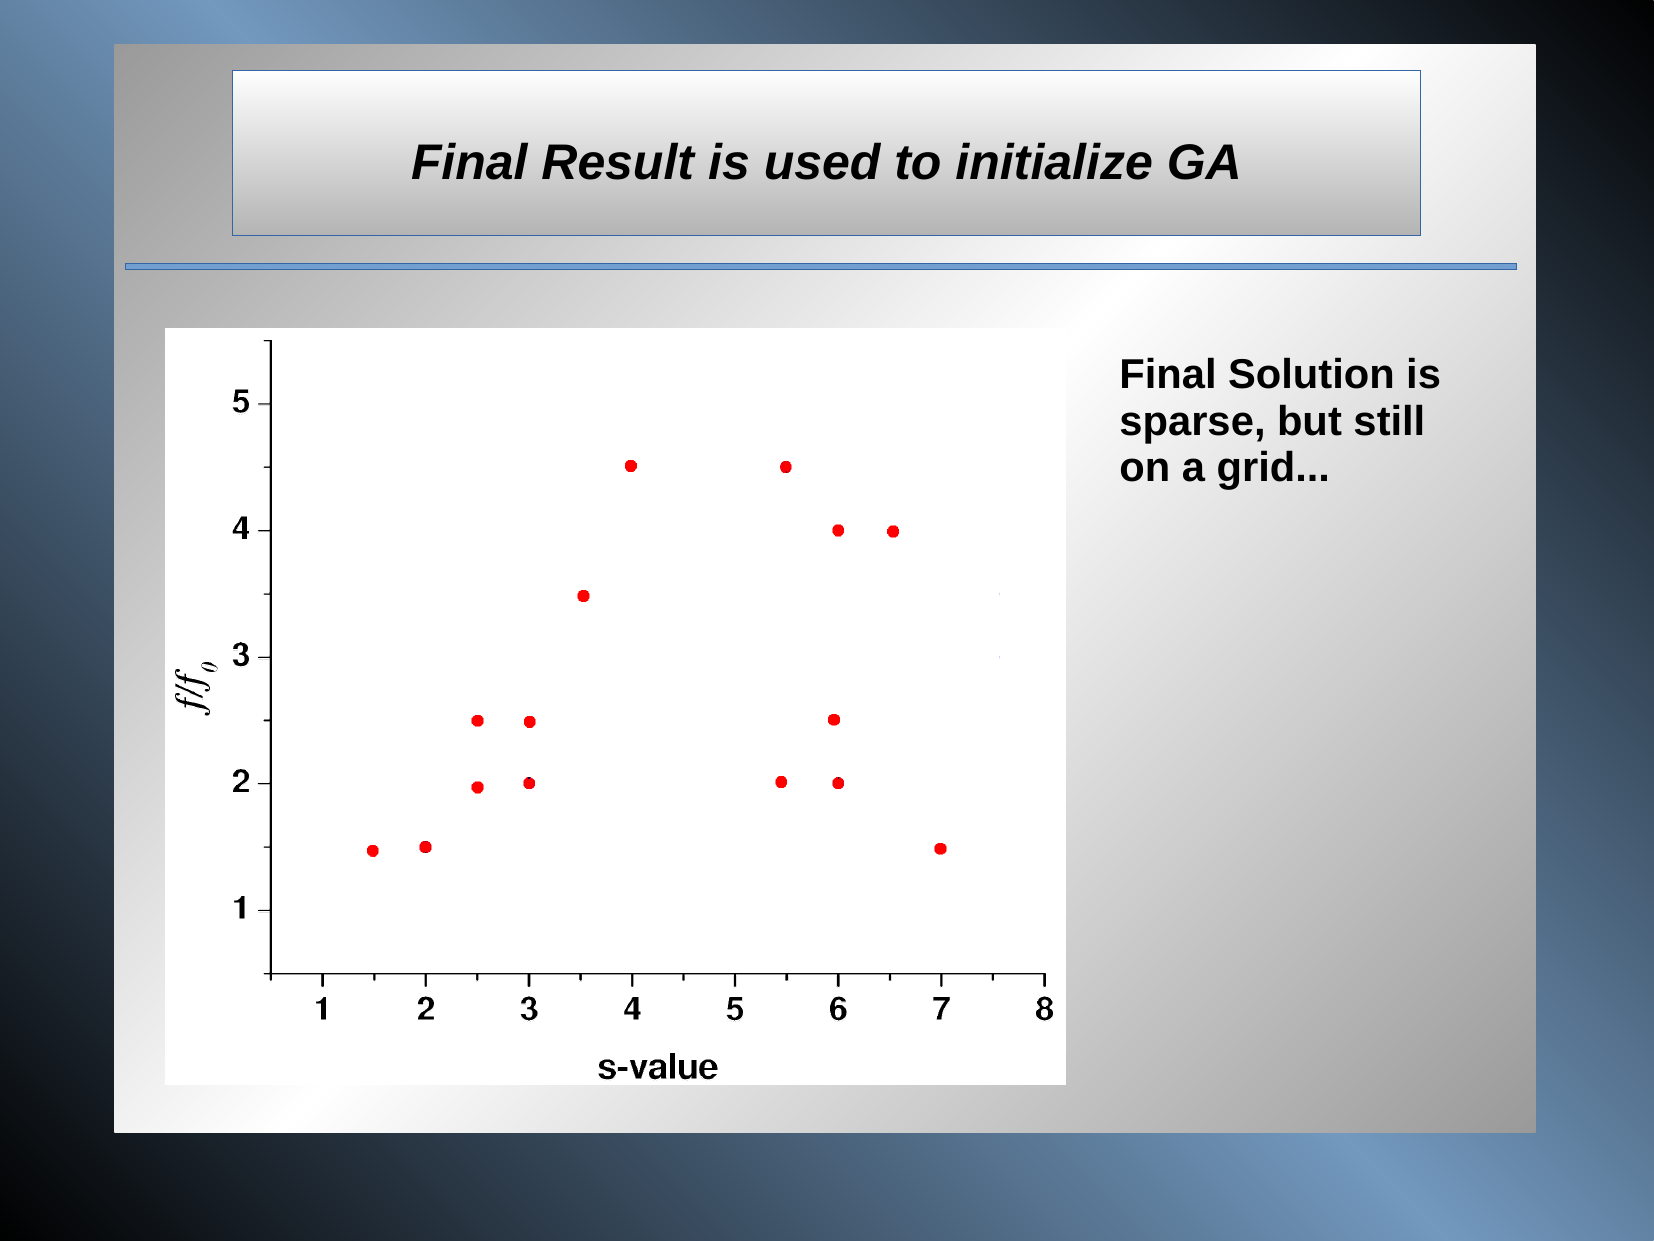

Final Result is used to initialize GA
Final Solution is sparse, but still on a grid...